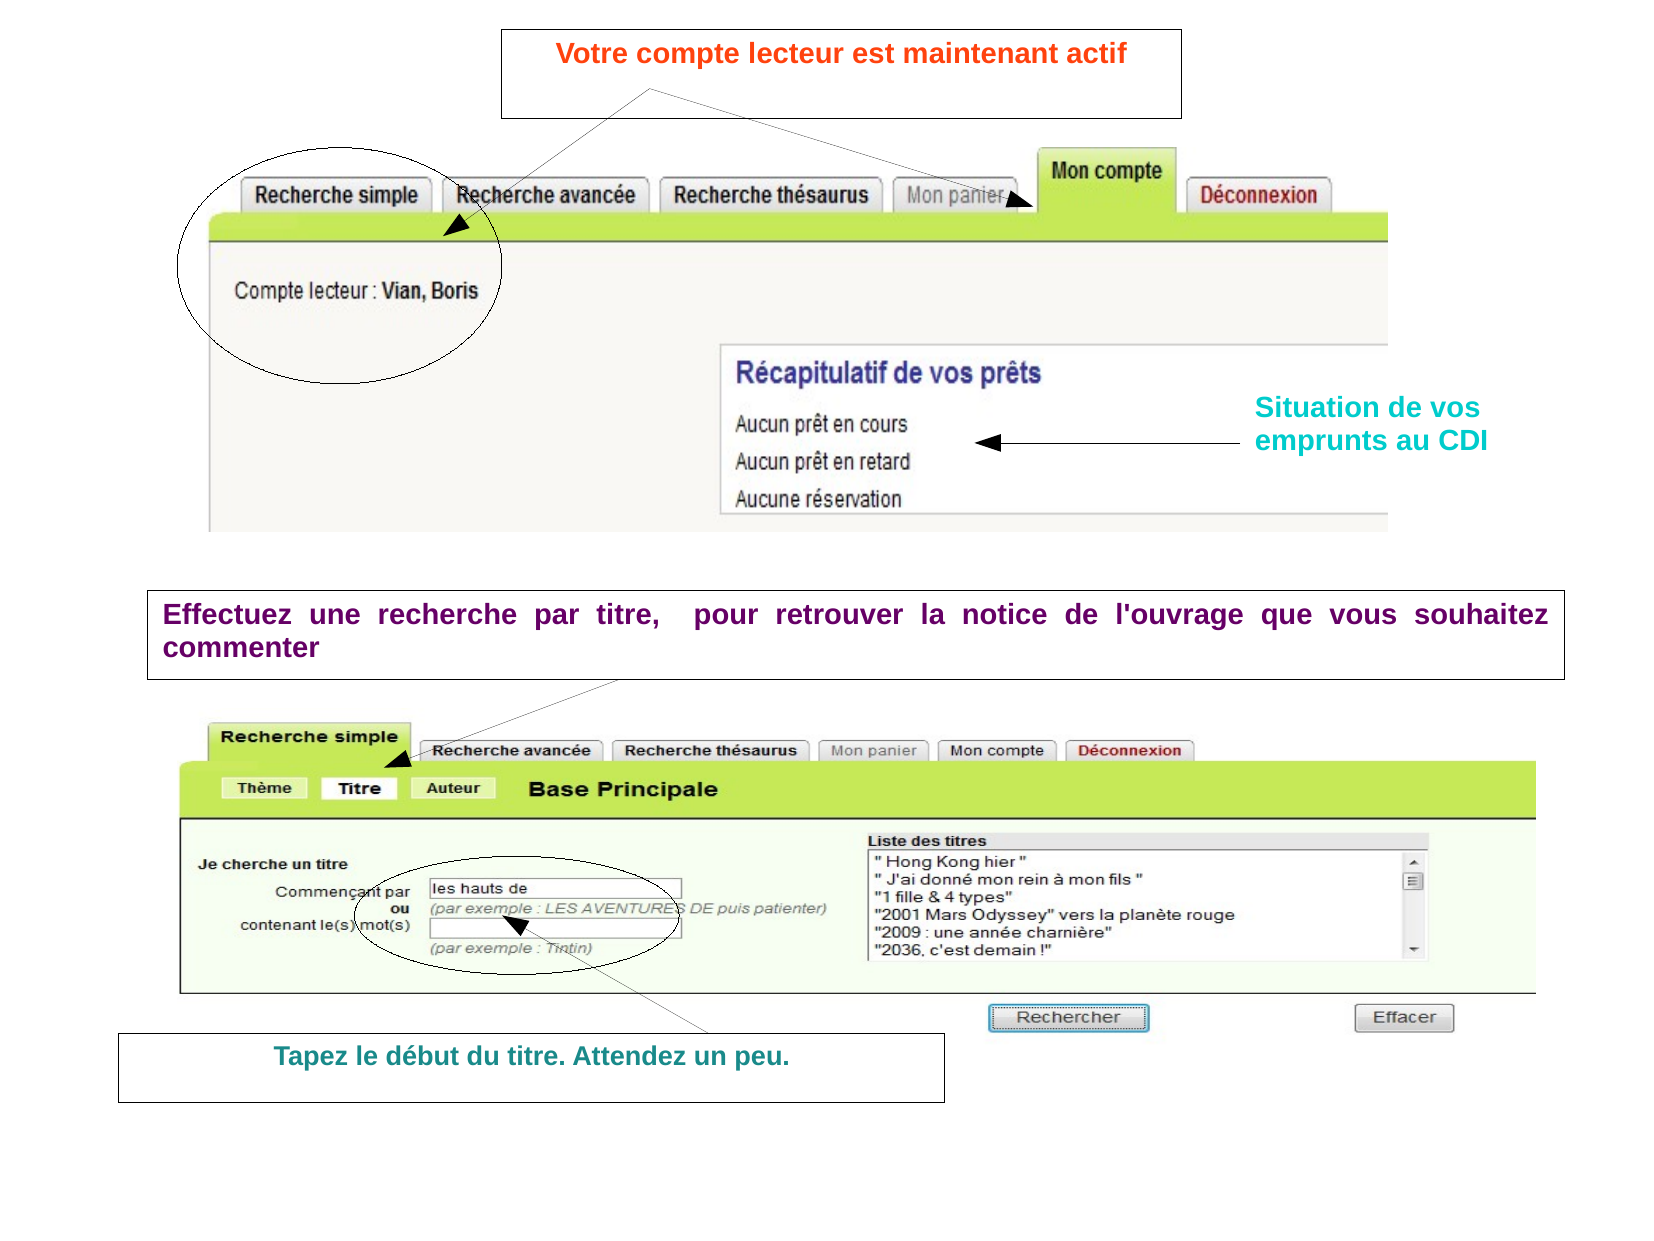

Votre compte lecteur est maintenant actif
Situation de vos emprunts au CDI
Effectuez une recherche par titre, pour retrouver la notice de l'ouvrage que vous souhaitez commenter
Tapez le début du titre. Attendez un peu.